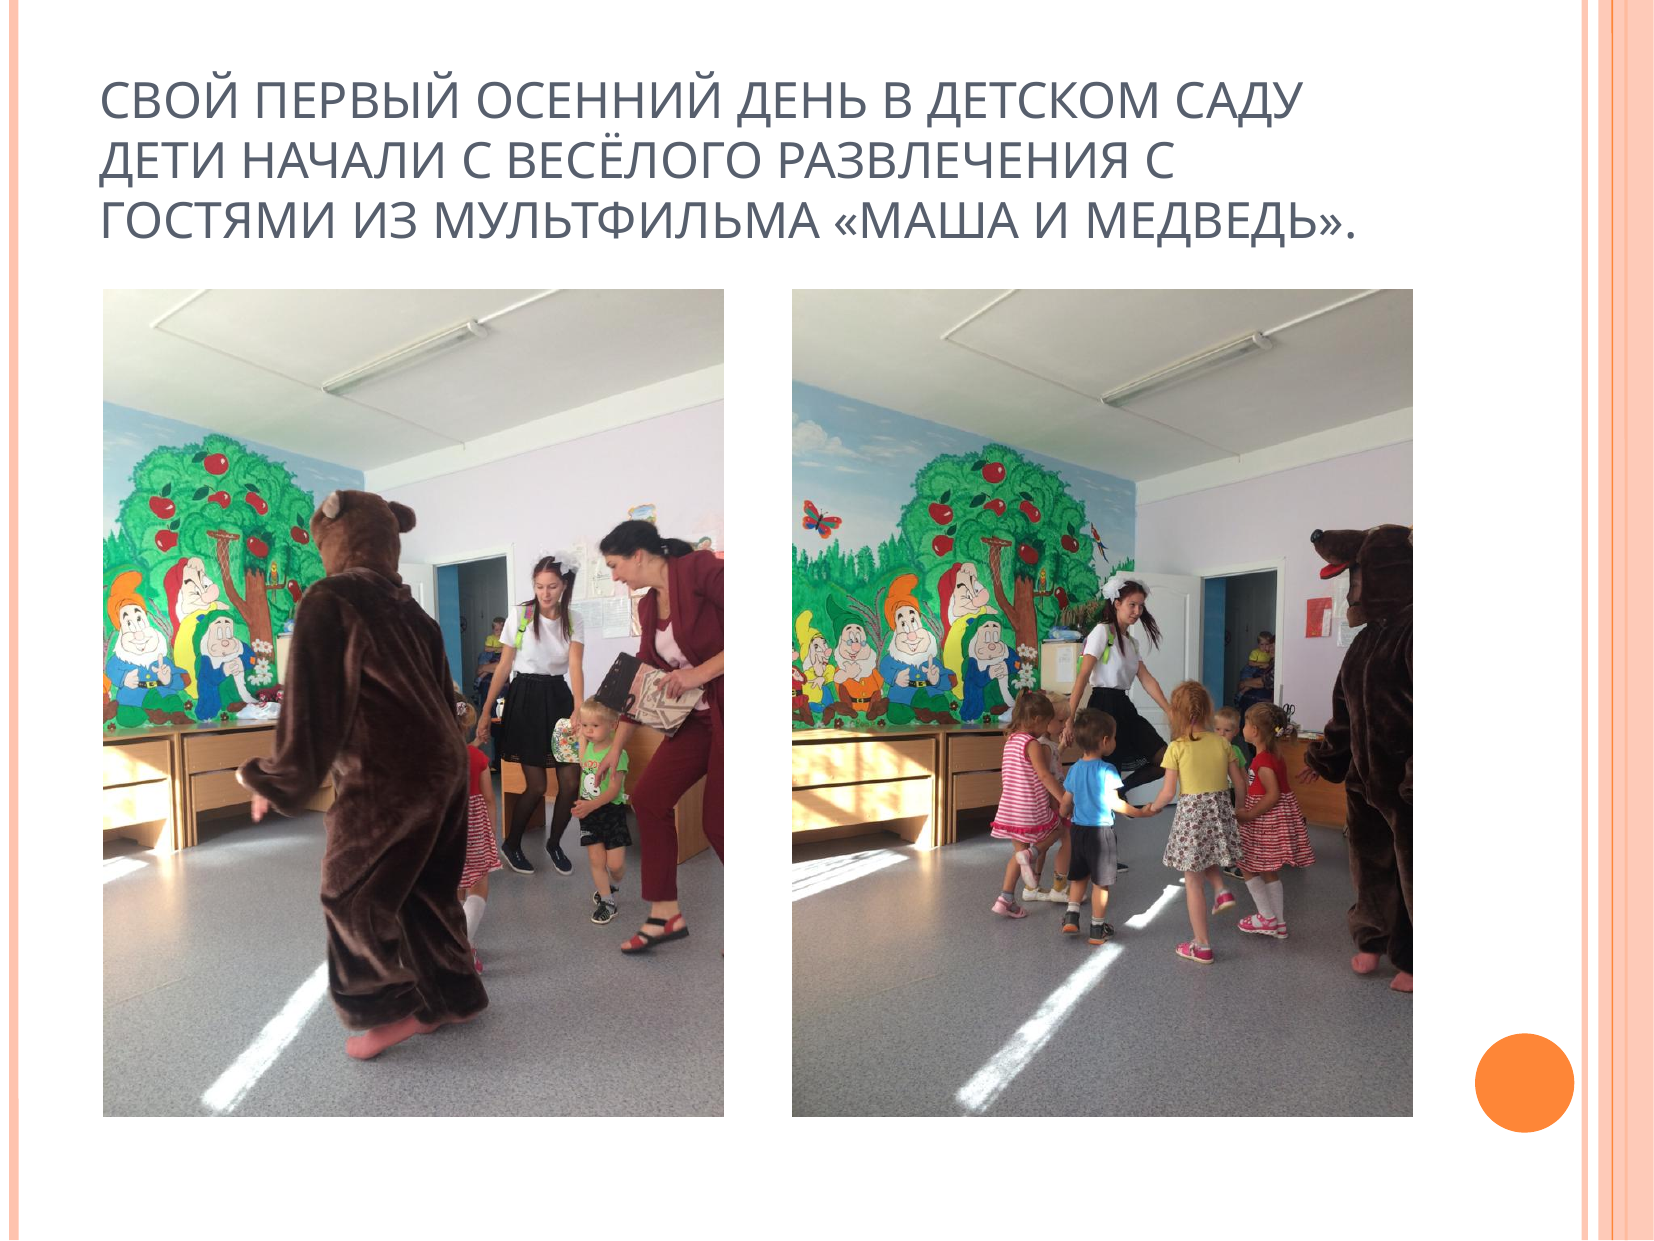

# Свой первый осенний день в детском саду дети начали с весёлого развлечения с гостями из мультфильма «Маша и медведь».